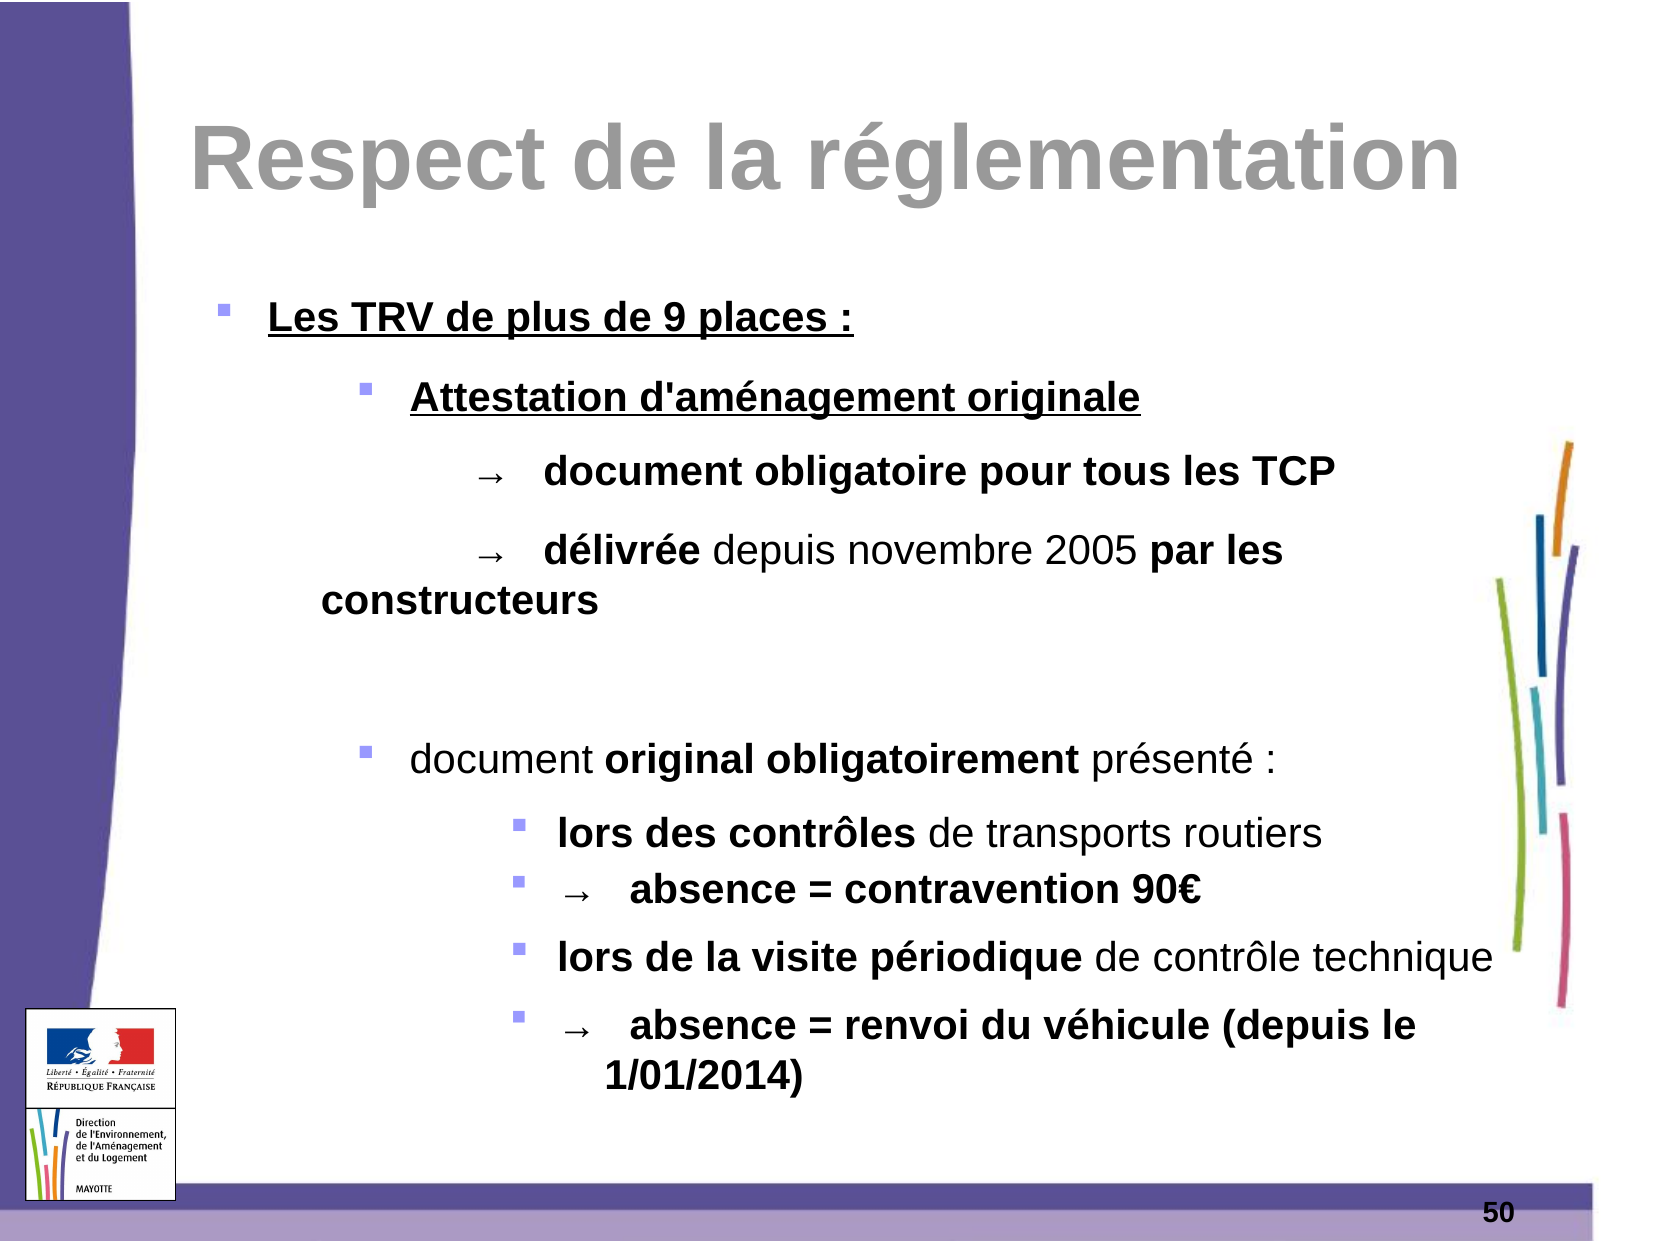

# Respect de la réglementation
Les TRV de plus de 9 places :
Attestation d'aménagement originale
 		→ document obligatoire pour tous les TCP
 		→ délivrée depuis novembre 2005 par les constructeurs
document original obligatoirement présenté :
lors des contrôles de transports routiers
→ absence = contravention 90€
lors de la visite périodique de contrôle technique
→ absence = renvoi du véhicule (depuis le 1/01/2014)